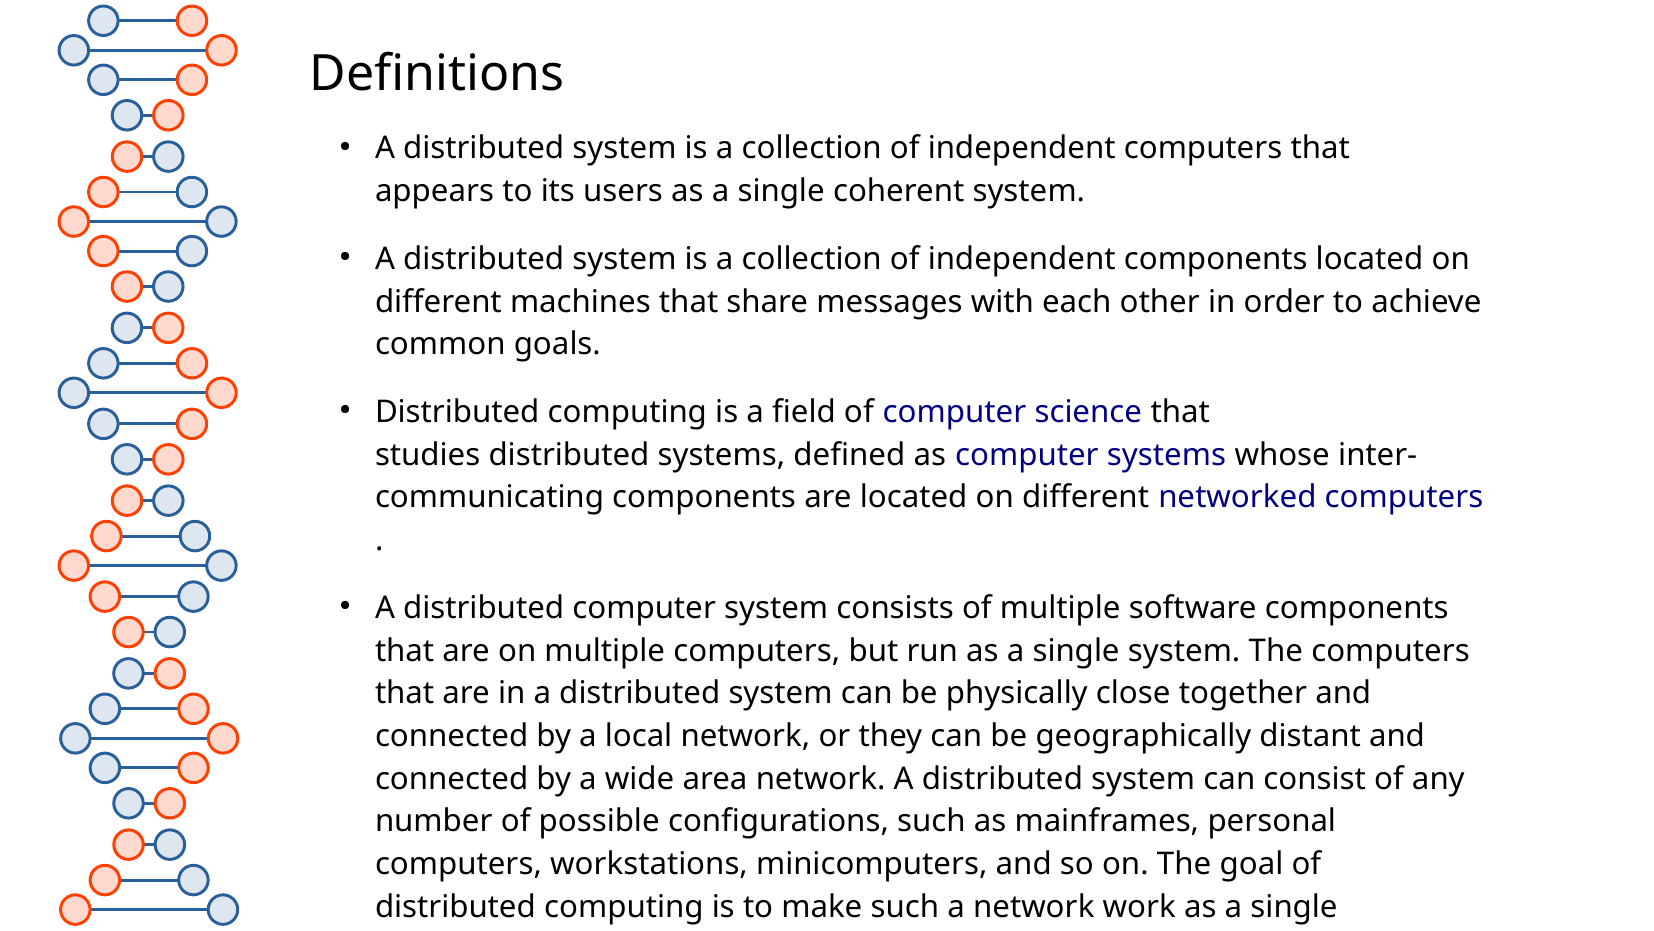

Definitions
A distributed system is a collection of independent computers that
appears to its users as a single coherent system.
A distributed system is a collection of independent components located on different machines that share messages with each other in order to achieve common goals.
Distributed computing is a field of computer science that studies distributed systems, defined as computer systems whose inter-communicating components are located on different networked computers.
A distributed computer system consists of multiple software components that are on multiple computers, but run as a single system. The computers that are in a distributed system can be physically close together and connected by a local network, or they can be geographically distant and connected by a wide area network. A distributed system can consist of any number of possible configurations, such as mainframes, personal computers, workstations, minicomputers, and so on. The goal of distributed computing is to make such a network work as a single computer.